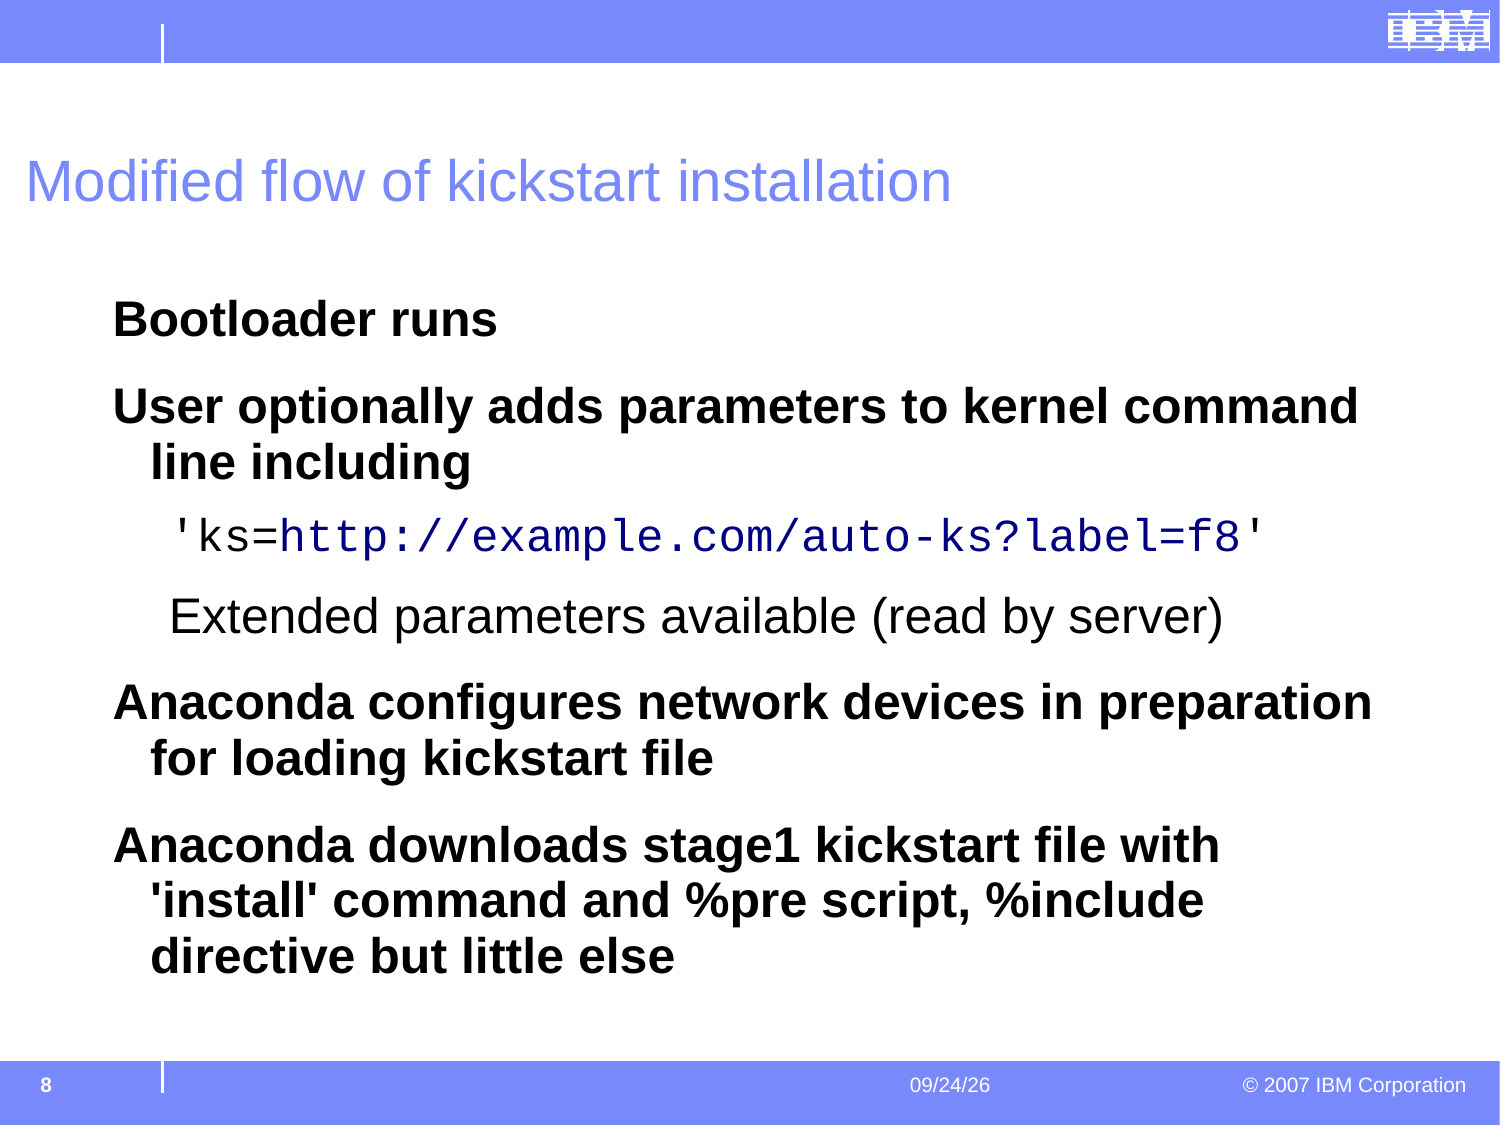

# Modified flow of kickstart installation
Bootloader runs
User optionally adds parameters to kernel command line including
'ks=http://example.com/auto-ks?label=f8'
Extended parameters available (read by server)
Anaconda configures network devices in preparation for loading kickstart file
Anaconda downloads stage1 kickstart file with 'install' command and %pre script, %include directive but little else
8